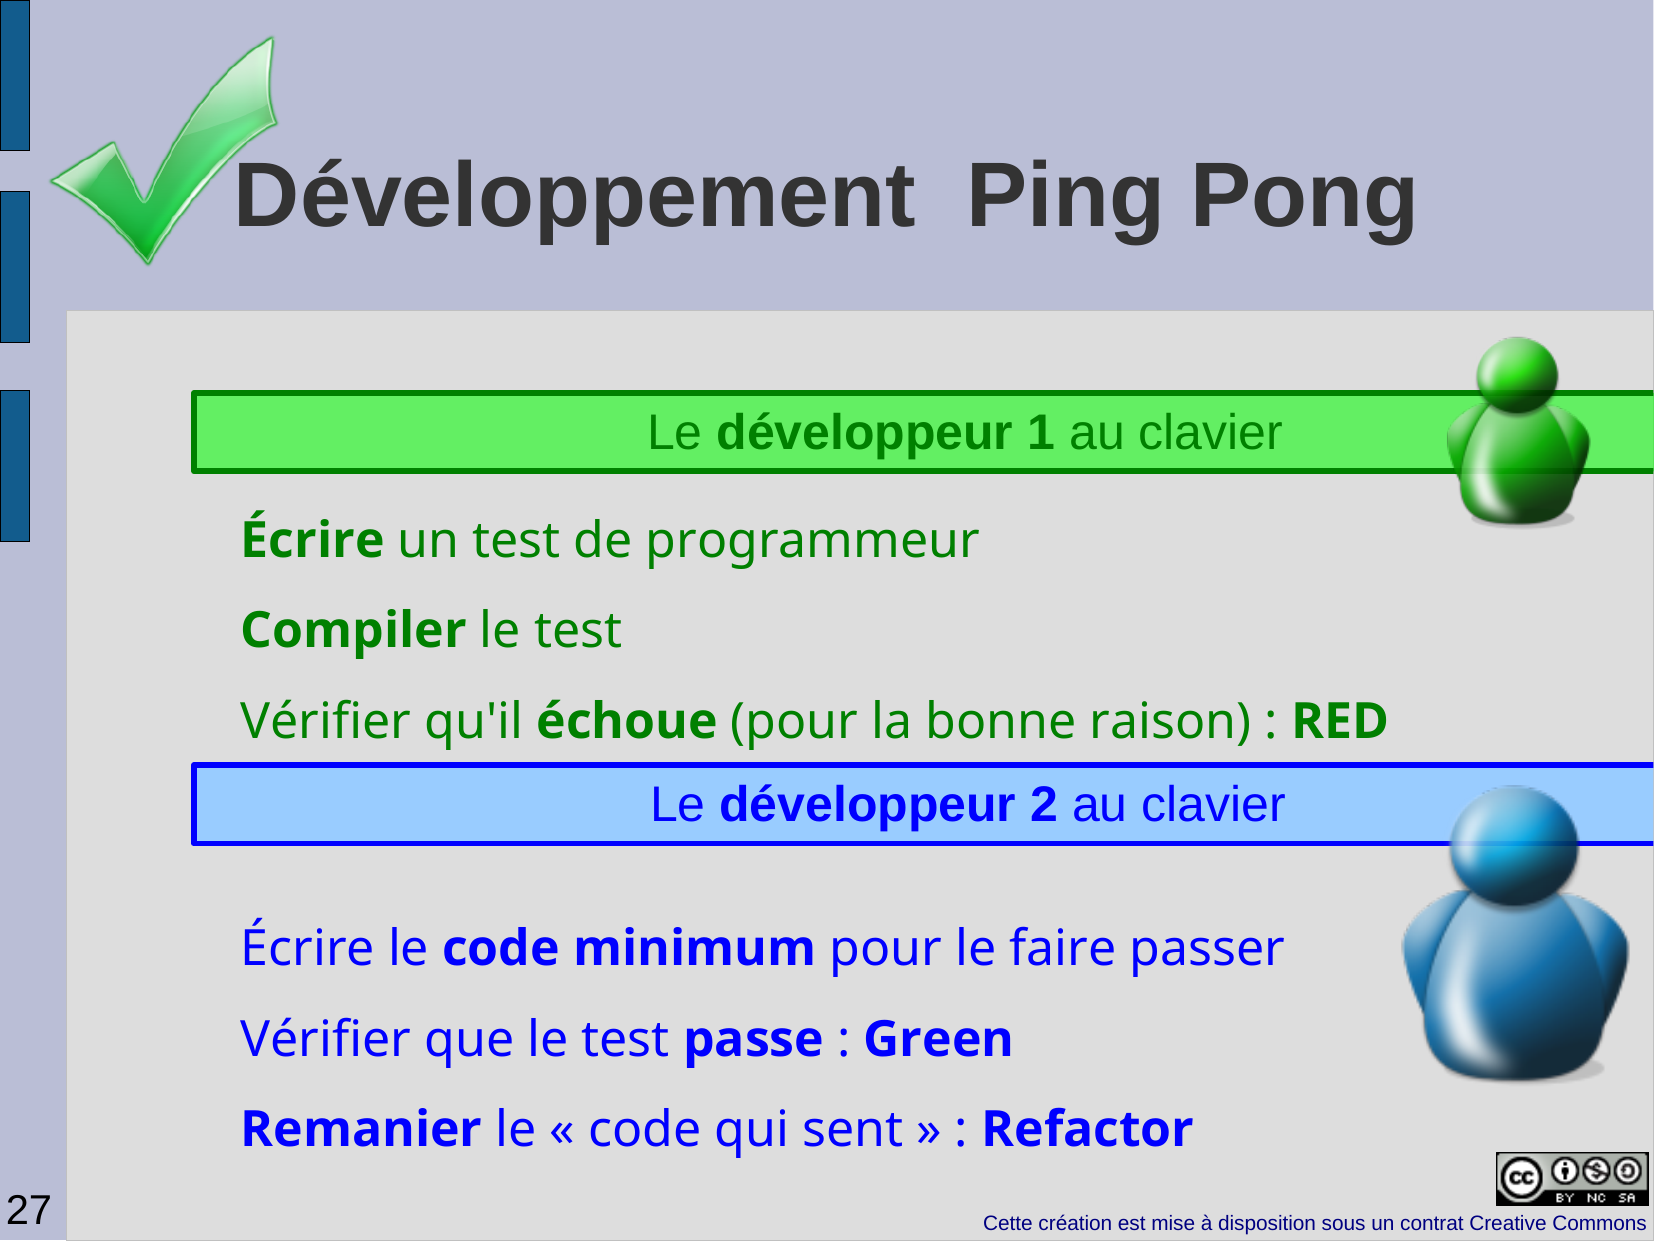

# Développement Ping Pong
 Écrire un test de programmeur
 Compiler le test
 Vérifier qu'il échoue (pour la bonne raison) : RED
 Écrire le code minimum pour le faire passer
 Vérifier que le test passe : Green
 Remanier le « code qui sent » : Refactor
Le développeur 1 au clavier
Le développeur 2 au clavier